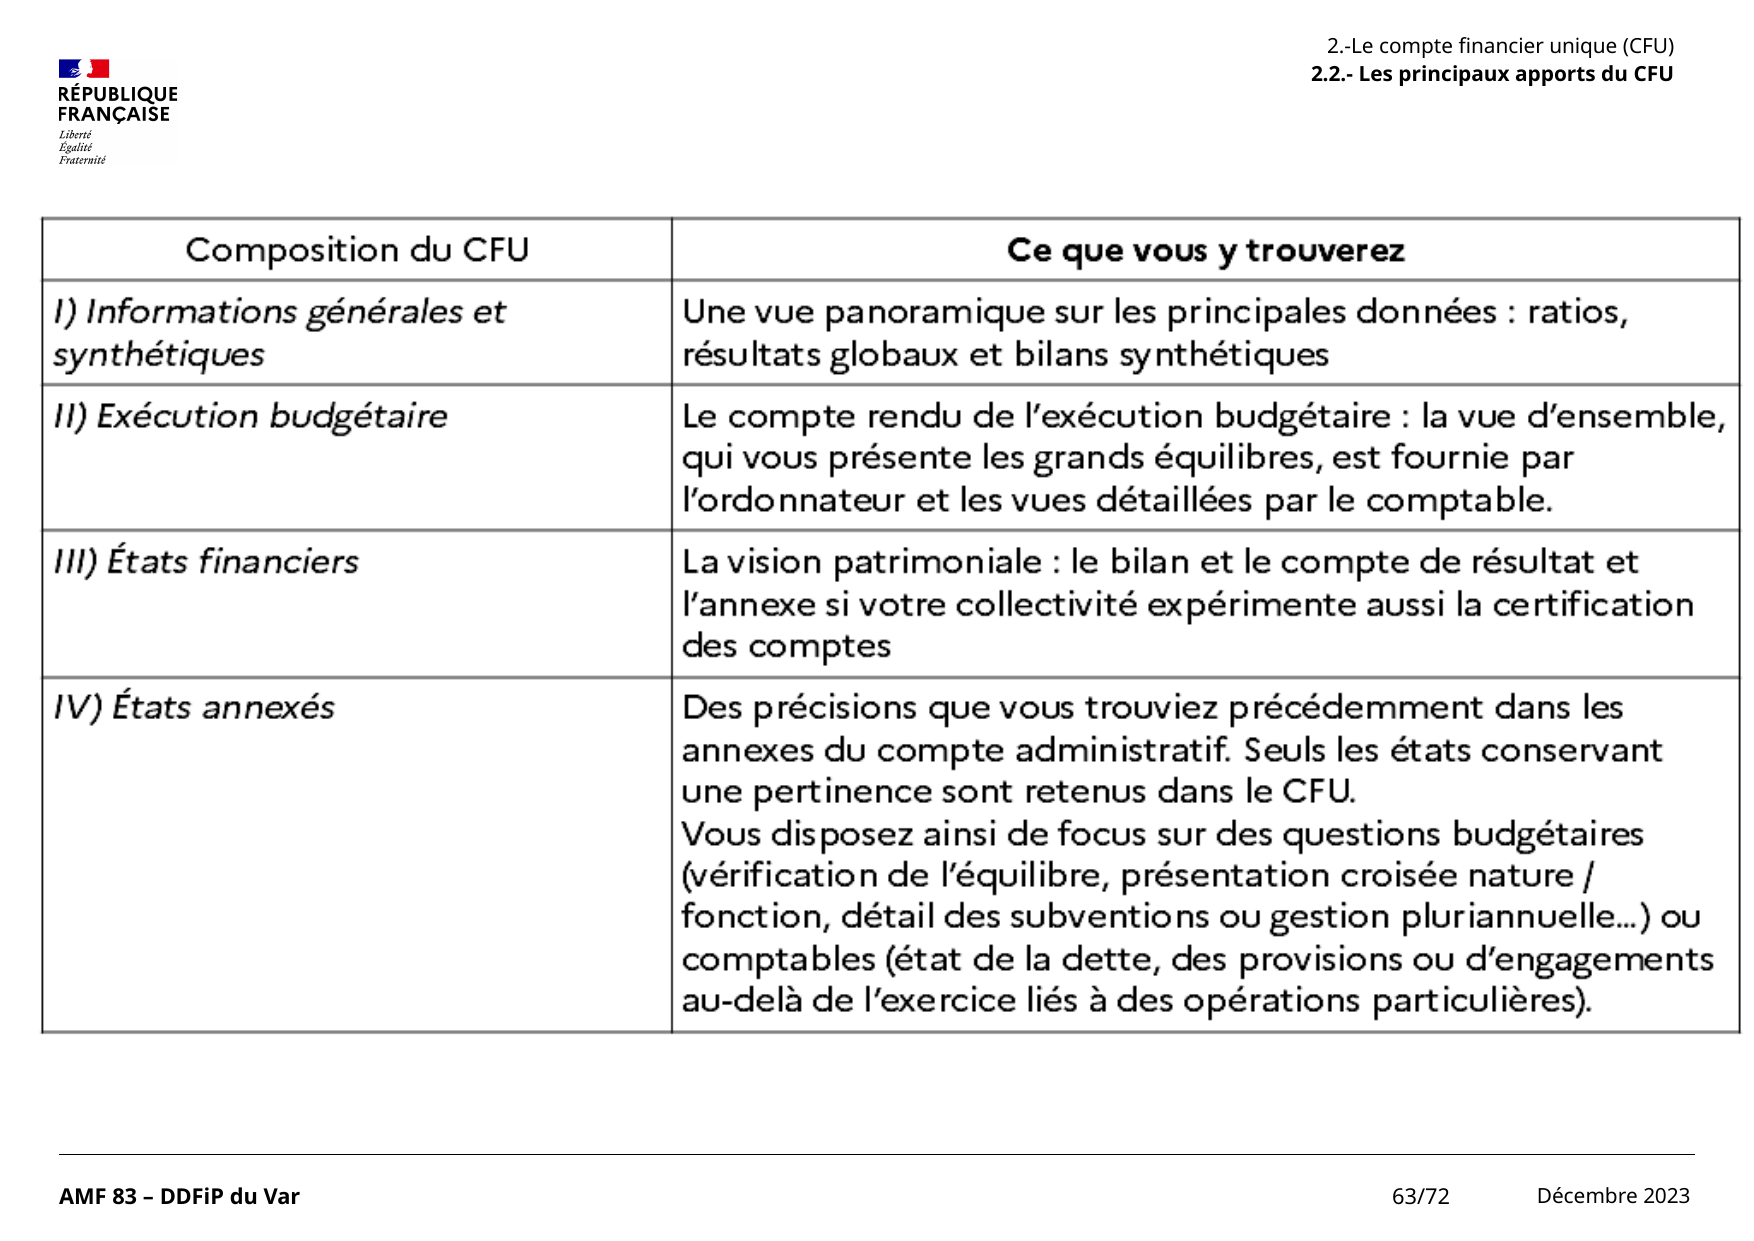

2.-Le compte financier unique (CFU)
2.2.- Les principaux apports du CFU
#